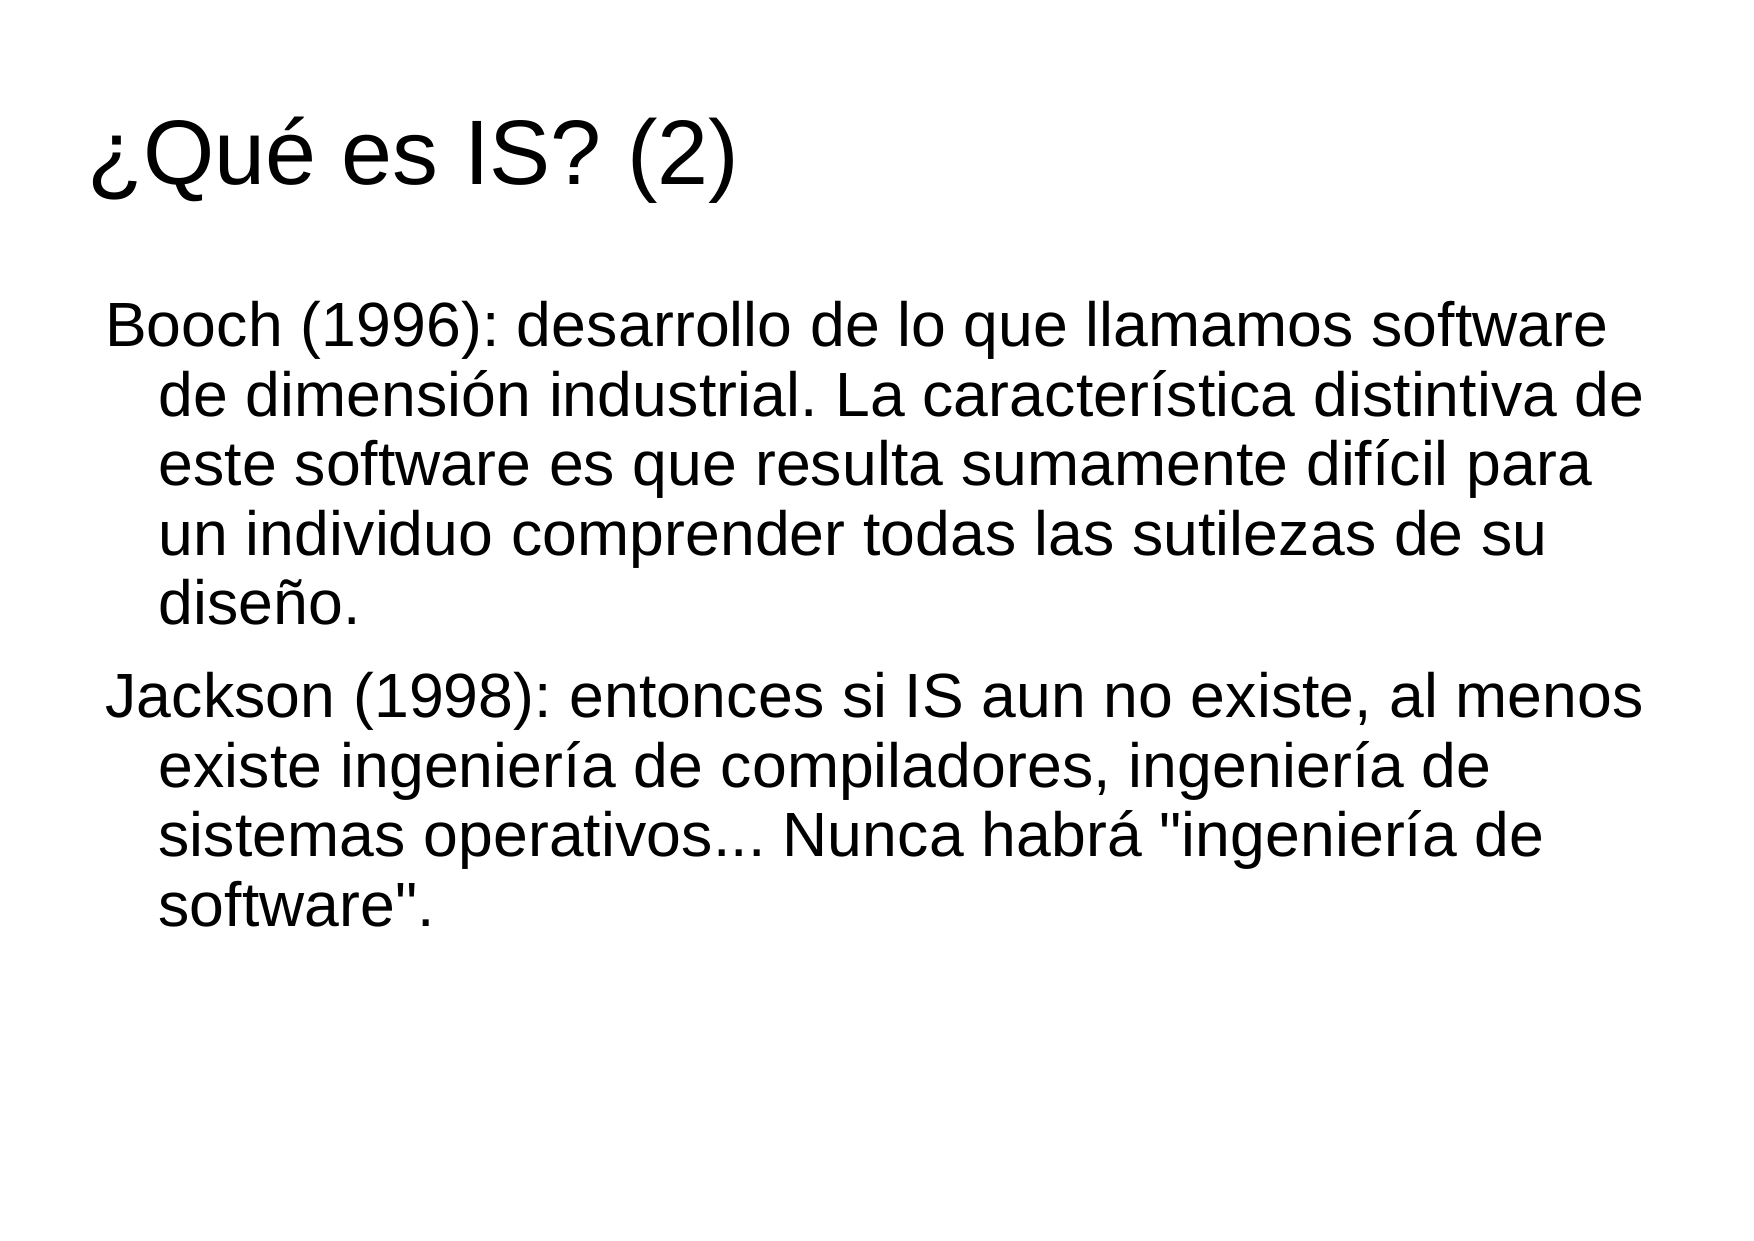

# ¿Qué es IS? (2)
Booch (1996): desarrollo de lo que llamamos software de dimensión industrial. La característica distintiva de este software es que resulta sumamente difícil para un individuo comprender todas las sutilezas de su diseño.
Jackson (1998): entonces si IS aun no existe, al menos existe ingeniería de compiladores, ingeniería de sistemas operativos... Nunca habrá "ingeniería de software".